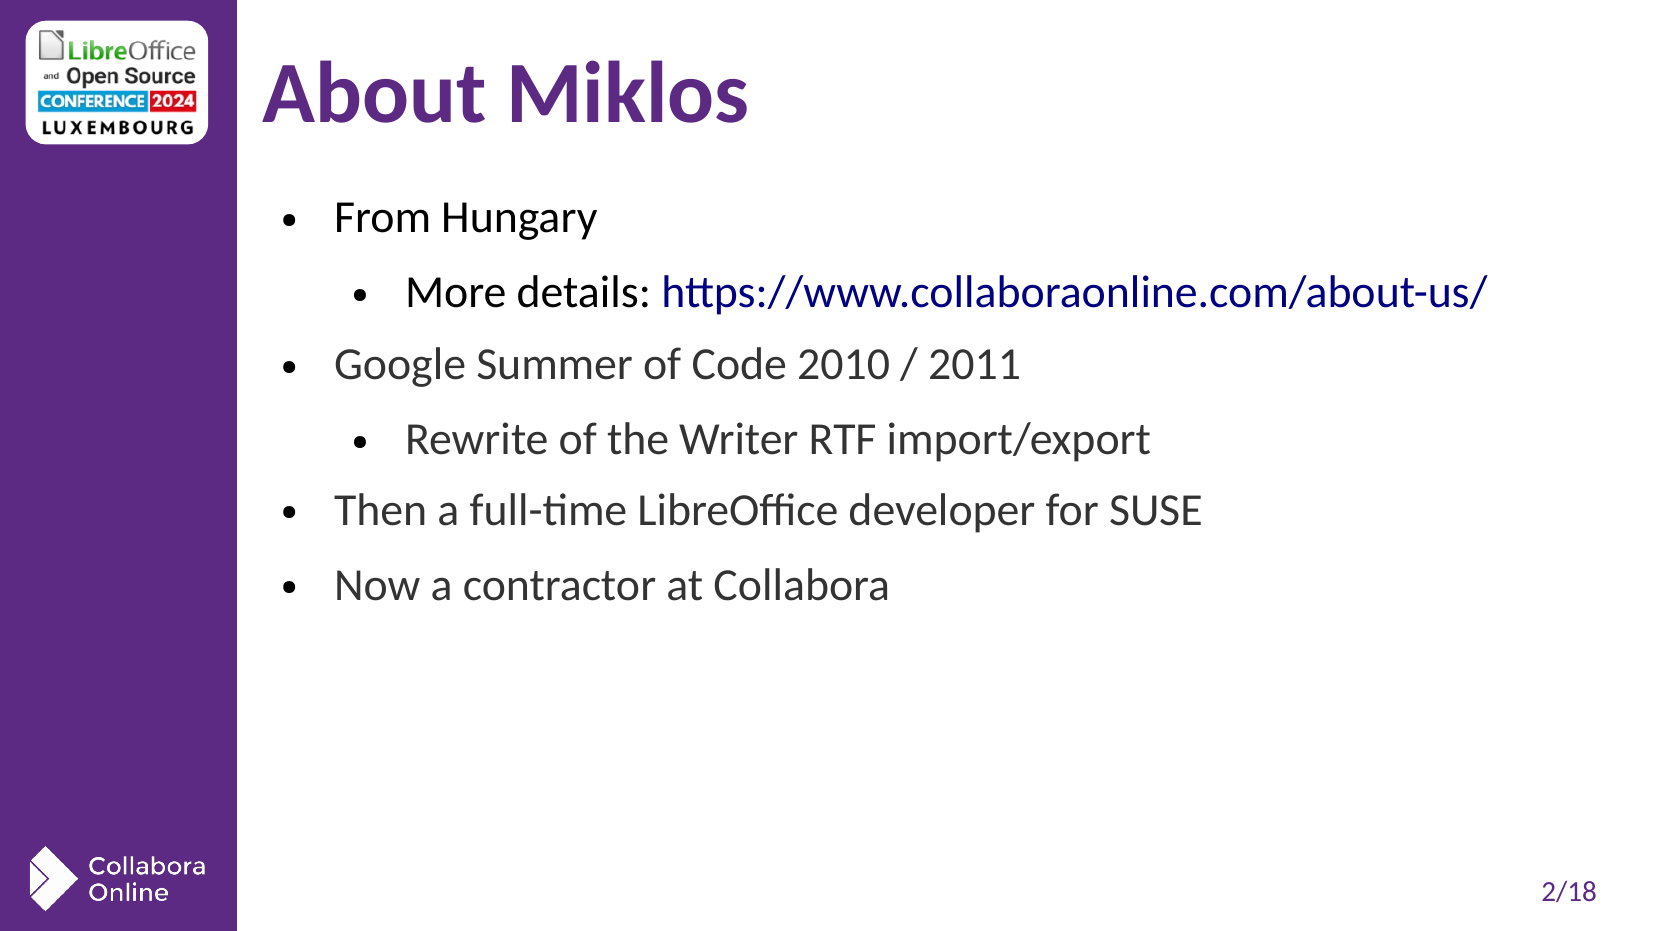

# About Miklos
From Hungary
More details: https://www.collaboraonline.com/about-us/
Google Summer of Code 2010 / 2011
Rewrite of the Writer RTF import/export
Then a full-time LibreOffice developer for SUSE
Now a contractor at Collabora
2